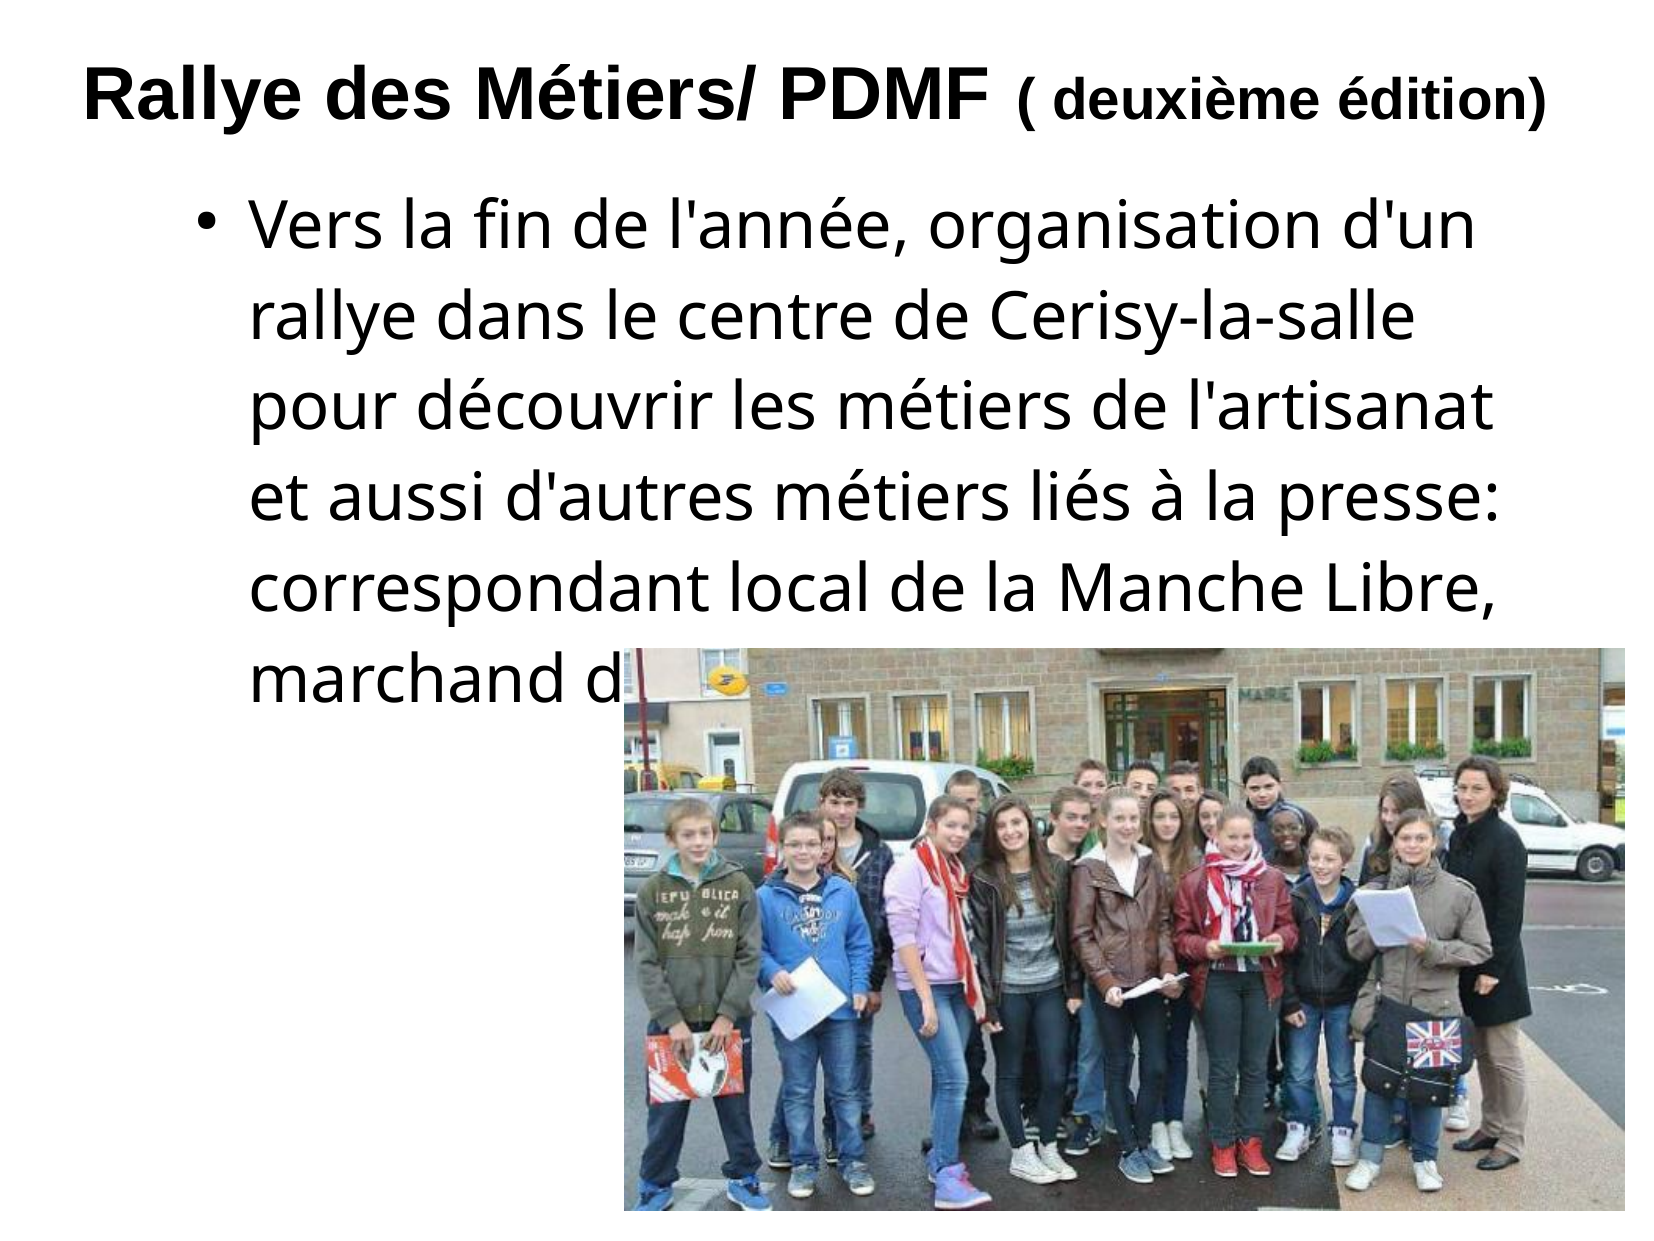

# Rallye des Métiers/ PDMF ( deuxième édition)
Vers la fin de l'année, organisation d'un rallye dans le centre de Cerisy-la-salle pour découvrir les métiers de l'artisanat et aussi d'autres métiers liés à la presse: correspondant local de la Manche Libre, marchand de journaux, ....